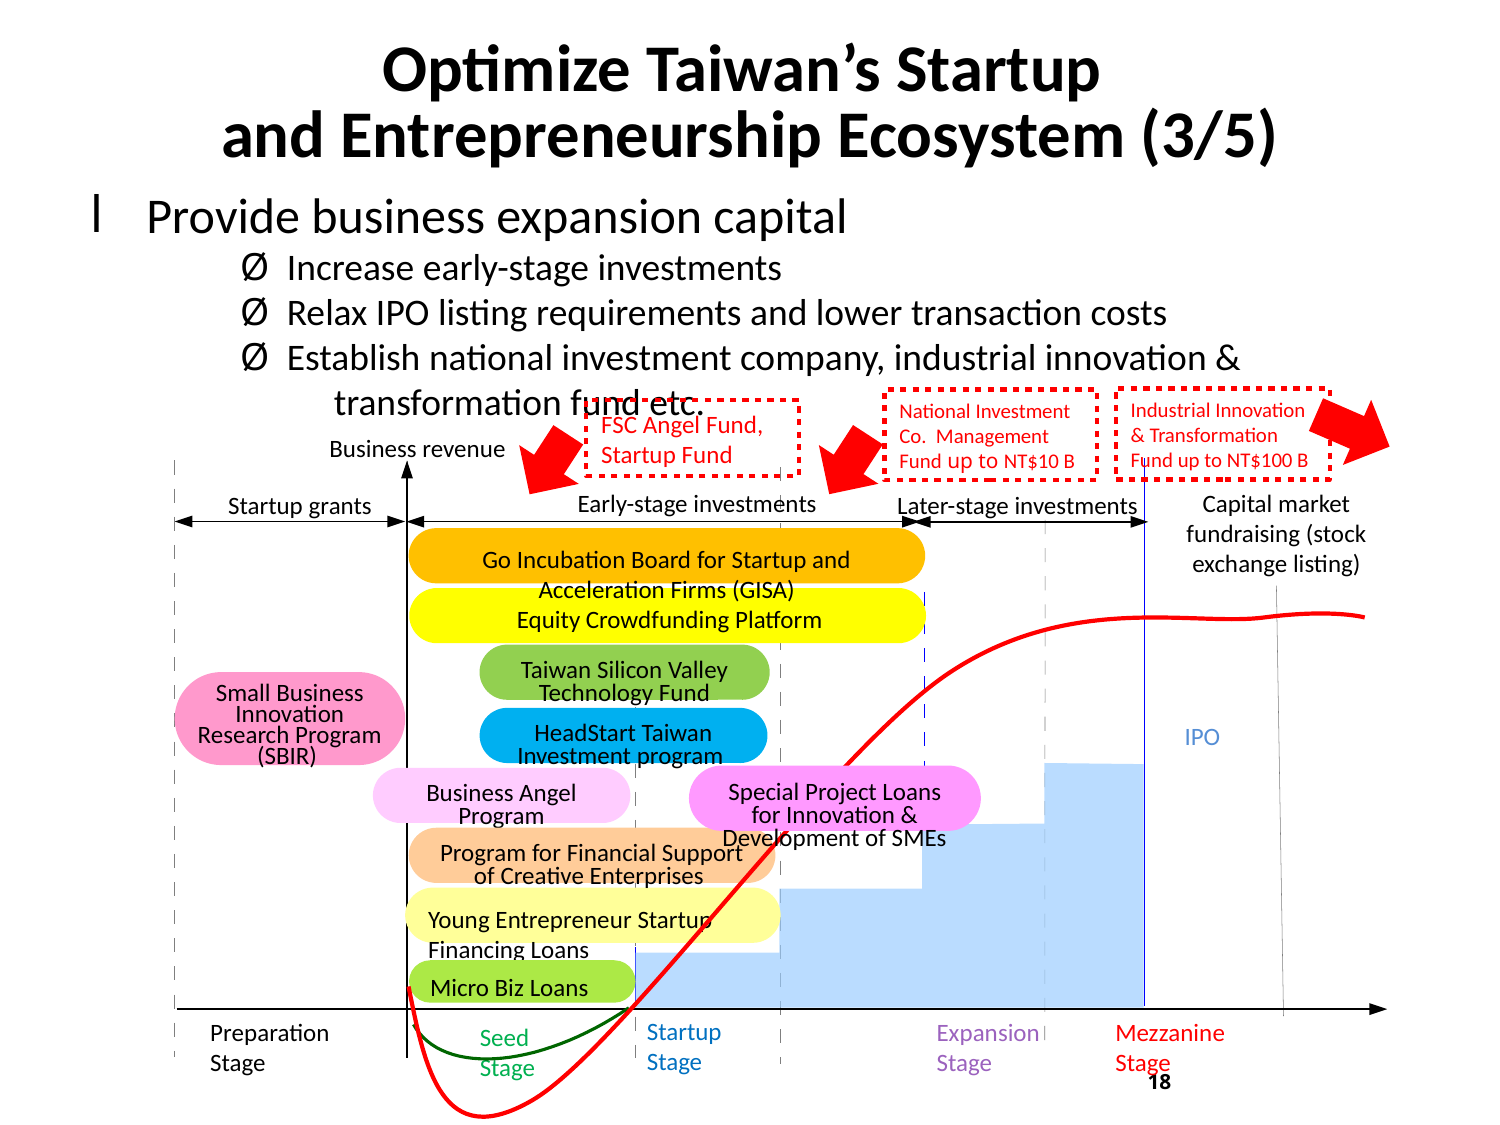

Optimize Taiwan’s Startup
and Entrepreneurship Ecosystem (3/5)
# Provide business expansion capital
Increase early-stage investments
Relax IPO listing requirements and lower transaction costs
Establish national investment company, industrial innovation & transformation fund etc.
Industrial Innovation & Transformation Fund up to NT$100 B
National Investment Co. Management Fund up to NT$10 B
FSC Angel Fund, Startup Fund
Business revenue
Early-stage investments
Capital market fundraising (stock exchange listing)
Startup grants
Later-stage investments
Go Incubation Board for Startup and Acceleration Firms (GISA)
 Equity Crowdfunding Platform
Taiwan Silicon Valley Technology Fund
Small Business Innovation Research Program
(SBIR)
HeadStart Taiwan Investment program
IPO
Special Project Loans for Innovation & Development of SMEs
Business Angel Program
Program for Financial Support of Creative Enterprises
Young Entrepreneur Startup Financing Loans
Micro Biz Loans
Startup
Stage
Mezzanine
Stage
Preparation
Stage
Expansion
Stage
Seed
Stage
18